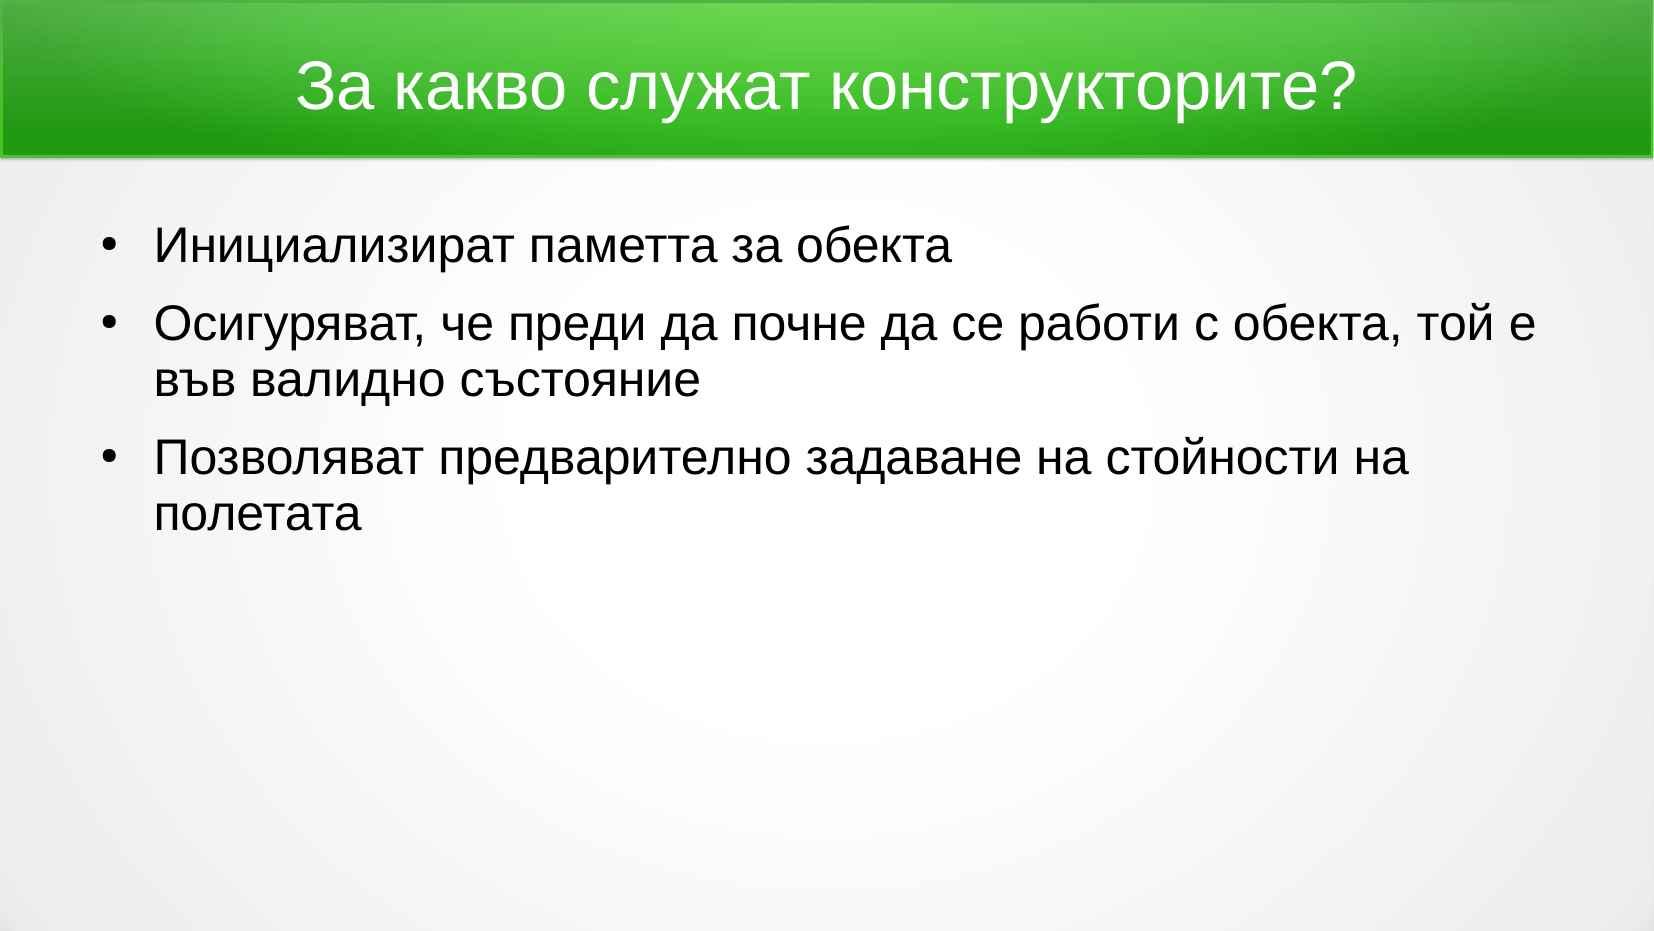

# За какво служат конструкторите?
Инициализират паметта за обекта
Осигуряват, че преди да почне да се работи с обекта, той е във валидно състояние
Позволяват предварително задаване на стойности на полетата